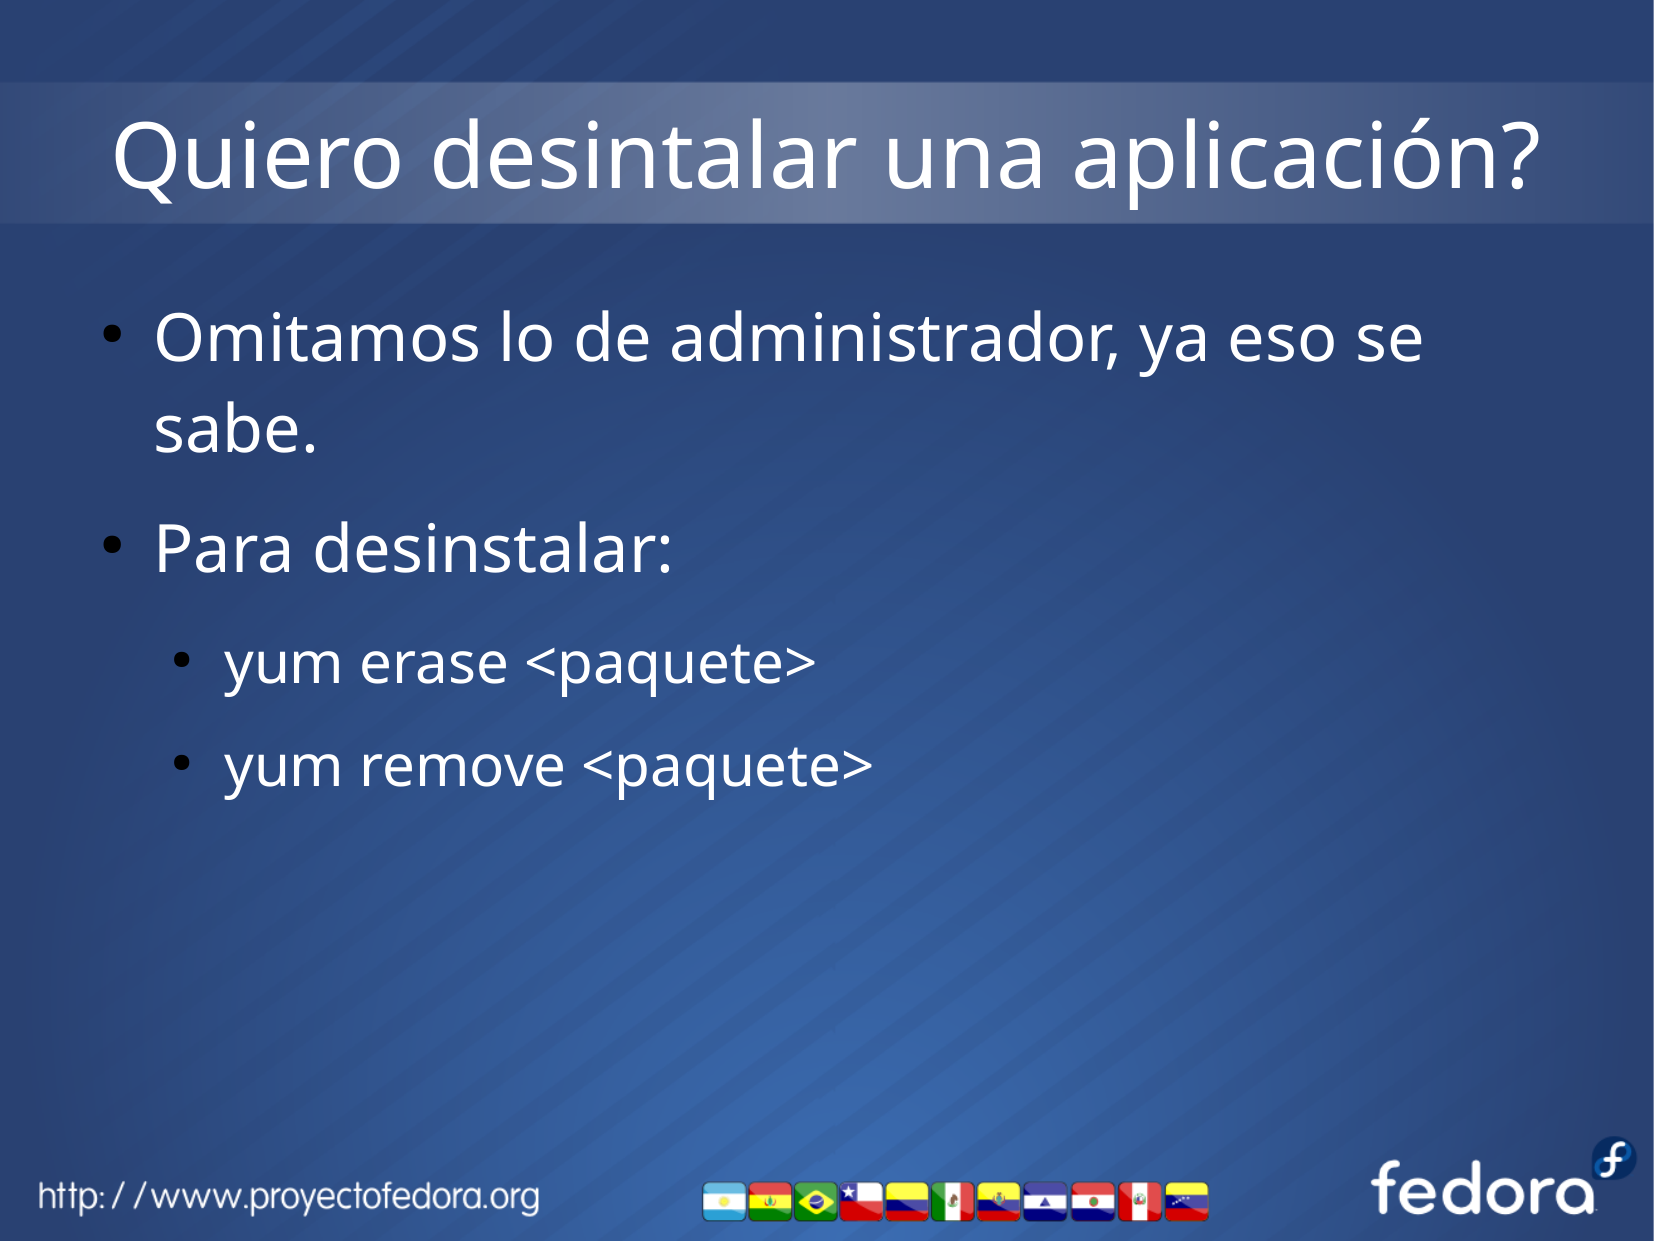

# Quiero desintalar una aplicación?
Omitamos lo de administrador, ya eso se sabe.
Para desinstalar:
yum erase <paquete>
yum remove <paquete>